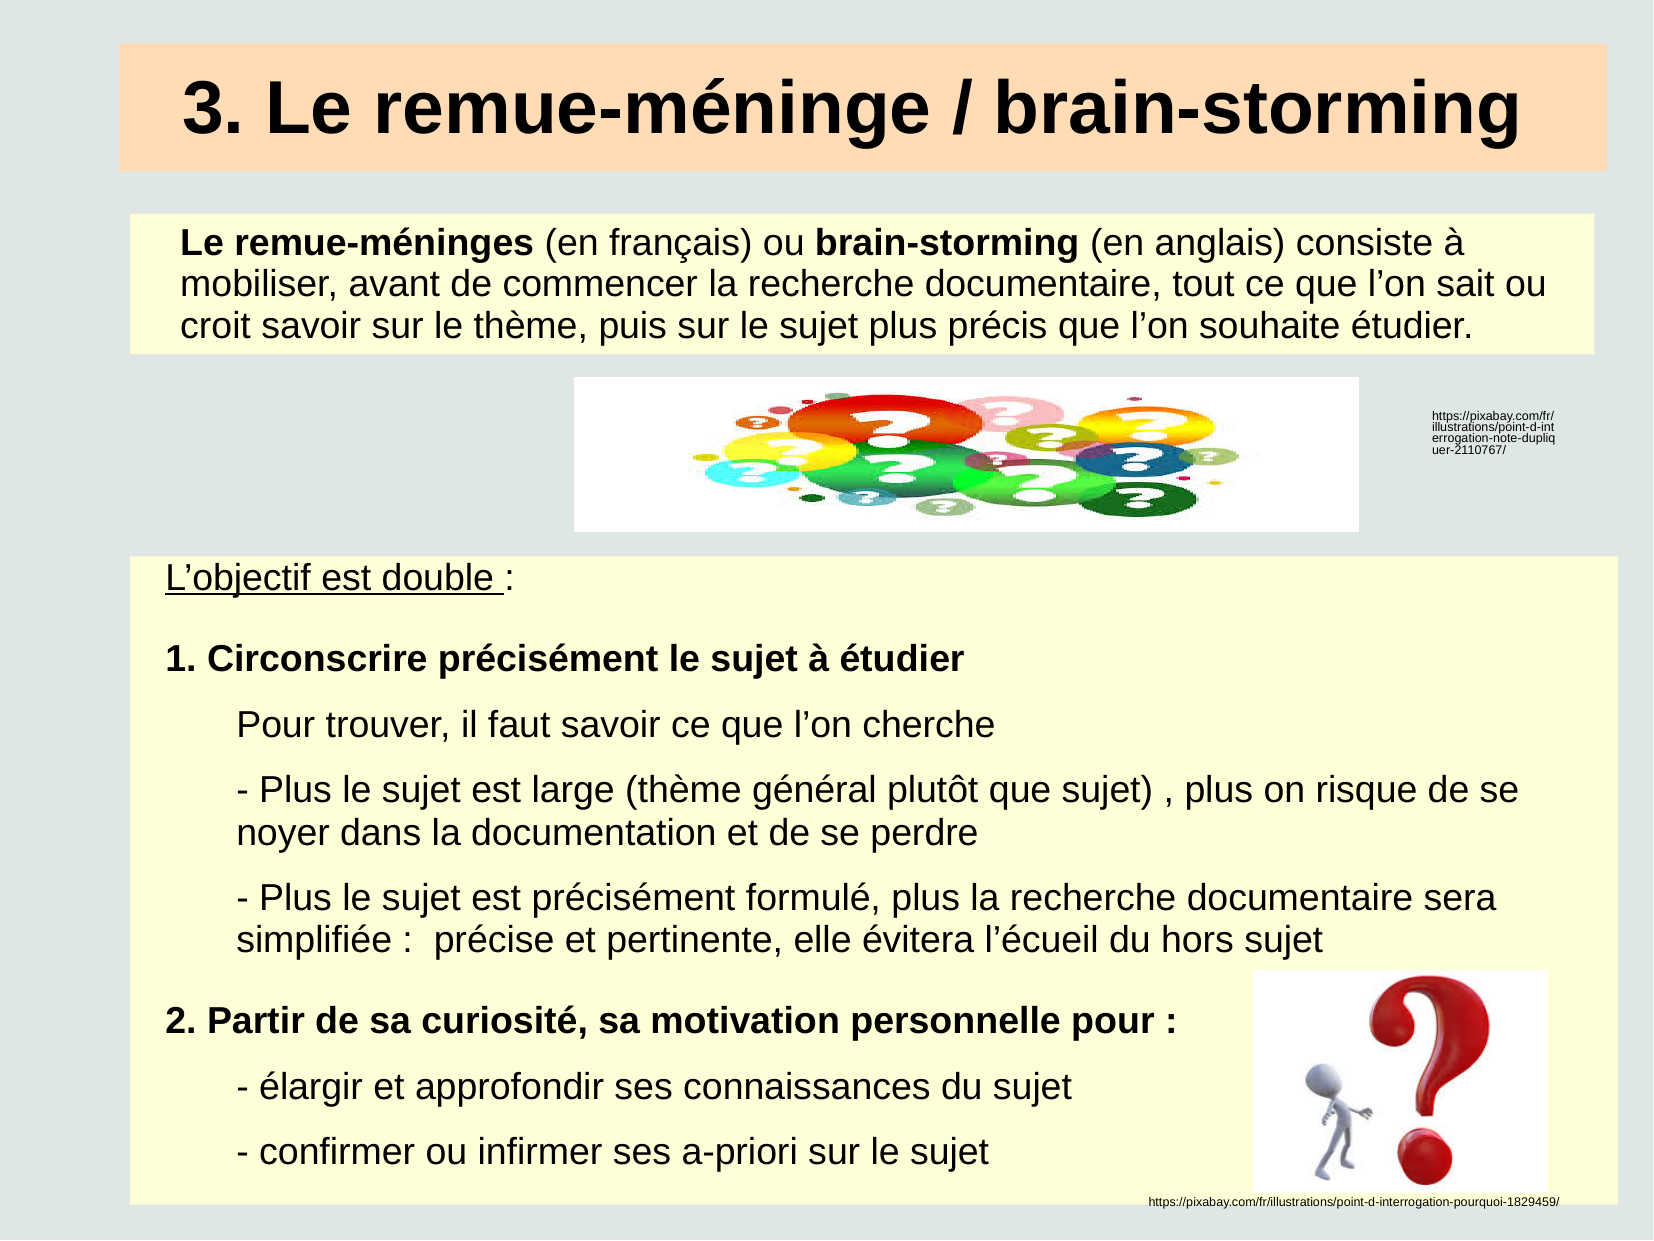

3. Le remue-méninge / brain-storming
Le remue-méninges (en français) ou brain-storming (en anglais) consiste à mobiliser, avant de commencer la recherche documentaire, tout ce que l’on sait ou croit savoir sur le thème, puis sur le sujet plus précis que l’on souhaite étudier.
https://pixabay.com/fr/illustrations/point-d-interrogation-note-dupliquer-2110767/
# L’objectif est double :
1. Circonscrire précisément le sujet à étudier
Pour trouver, il faut savoir ce que l’on cherche
- Plus le sujet est large (thème général plutôt que sujet) , plus on risque de se noyer dans la documentation et de se perdre
- Plus le sujet est précisément formulé, plus la recherche documentaire sera simplifiée : précise et pertinente, elle évitera l’écueil du hors sujet
2. Partir de sa curiosité, sa motivation personnelle pour :
- élargir et approfondir ses connaissances du sujet
- confirmer ou infirmer ses a-priori sur le sujet
https://pixabay.com/fr/illustrations/point-d-interrogation-pourquoi-1829459/